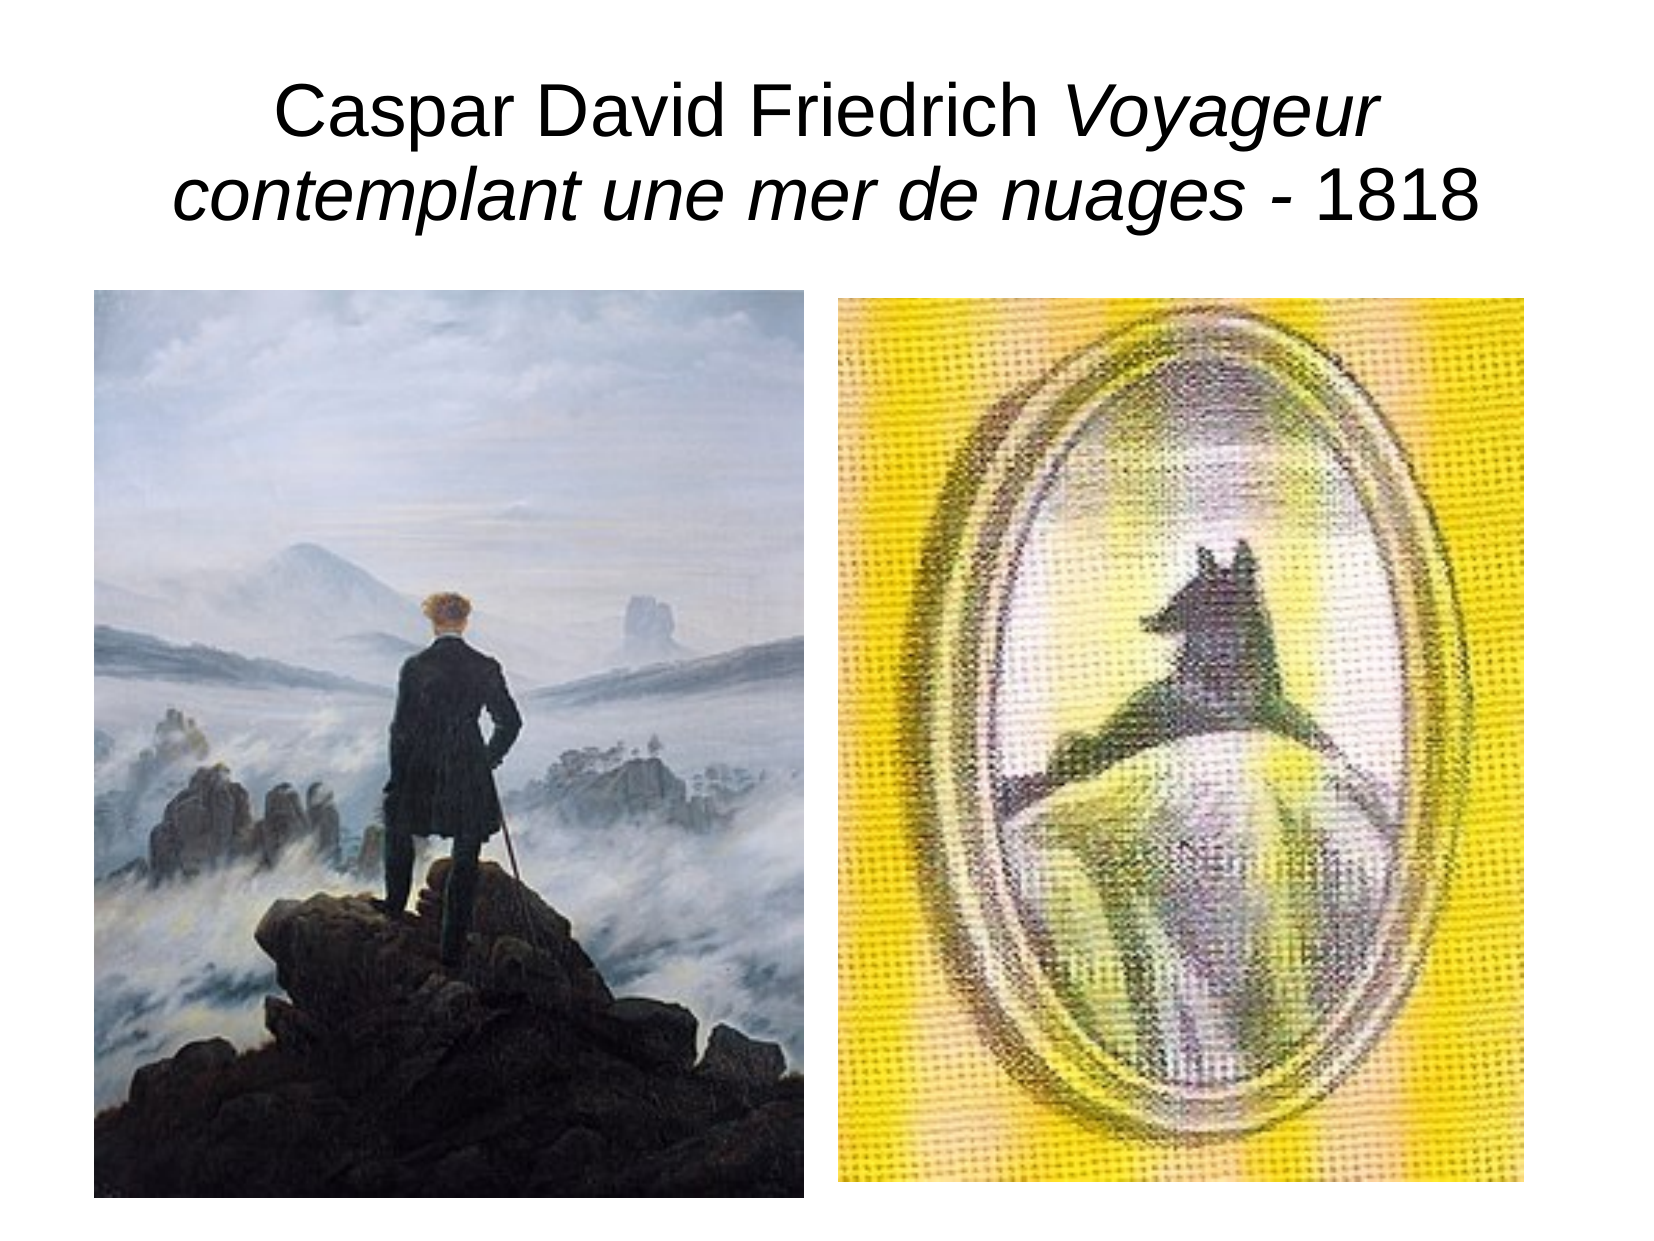

# Caspar David Friedrich Voyageur contemplant une mer de nuages - 1818